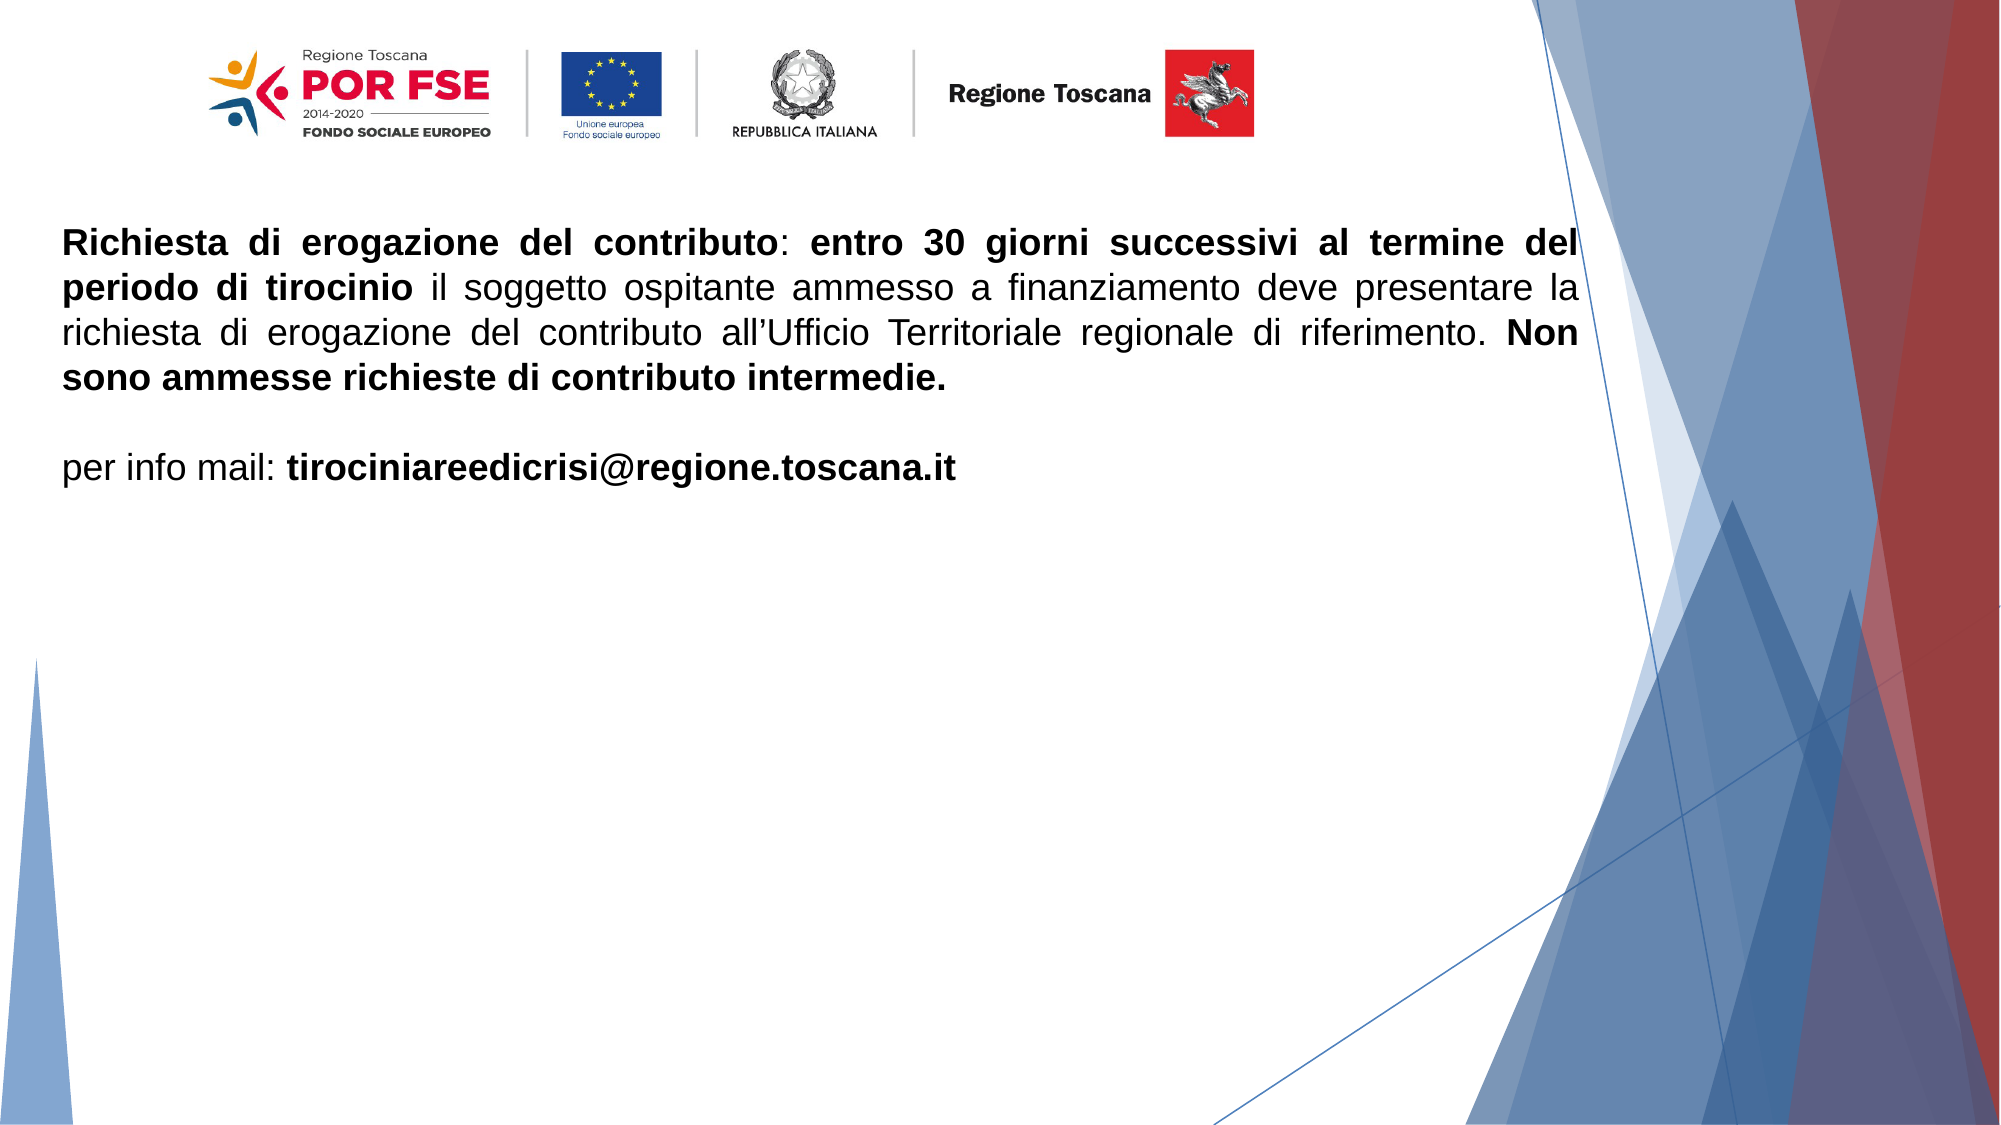

Richiesta di erogazione del contributo: entro 30 giorni successivi al termine del periodo di tirocinio il soggetto ospitante ammesso a finanziamento deve presentare la richiesta di erogazione del contributo all’Ufficio Territoriale regionale di riferimento. Non sono ammesse richieste di contributo intermedie.
per info mail: tirociniareedicrisi@regione.toscana.it